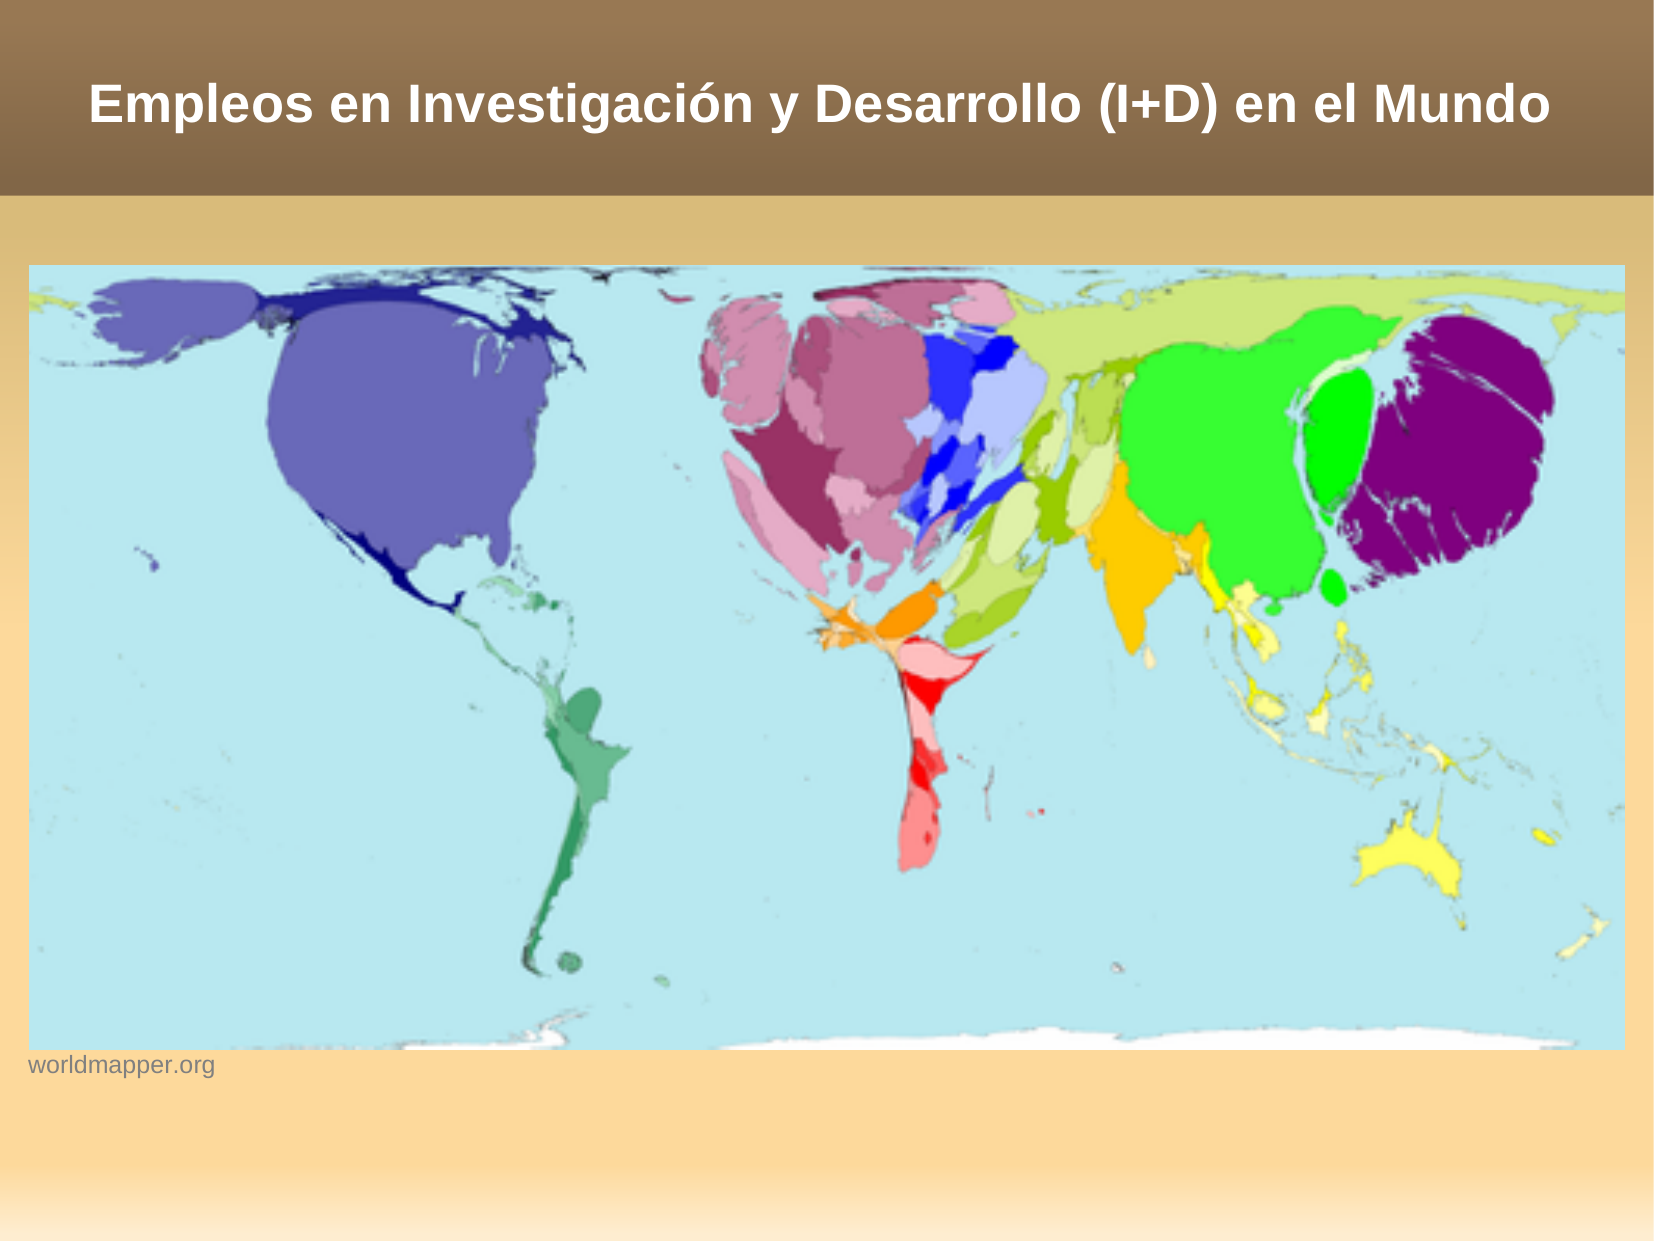

# Empleos en Investigación y Desarrollo (I+D) en el Mundo
worldmapper.org